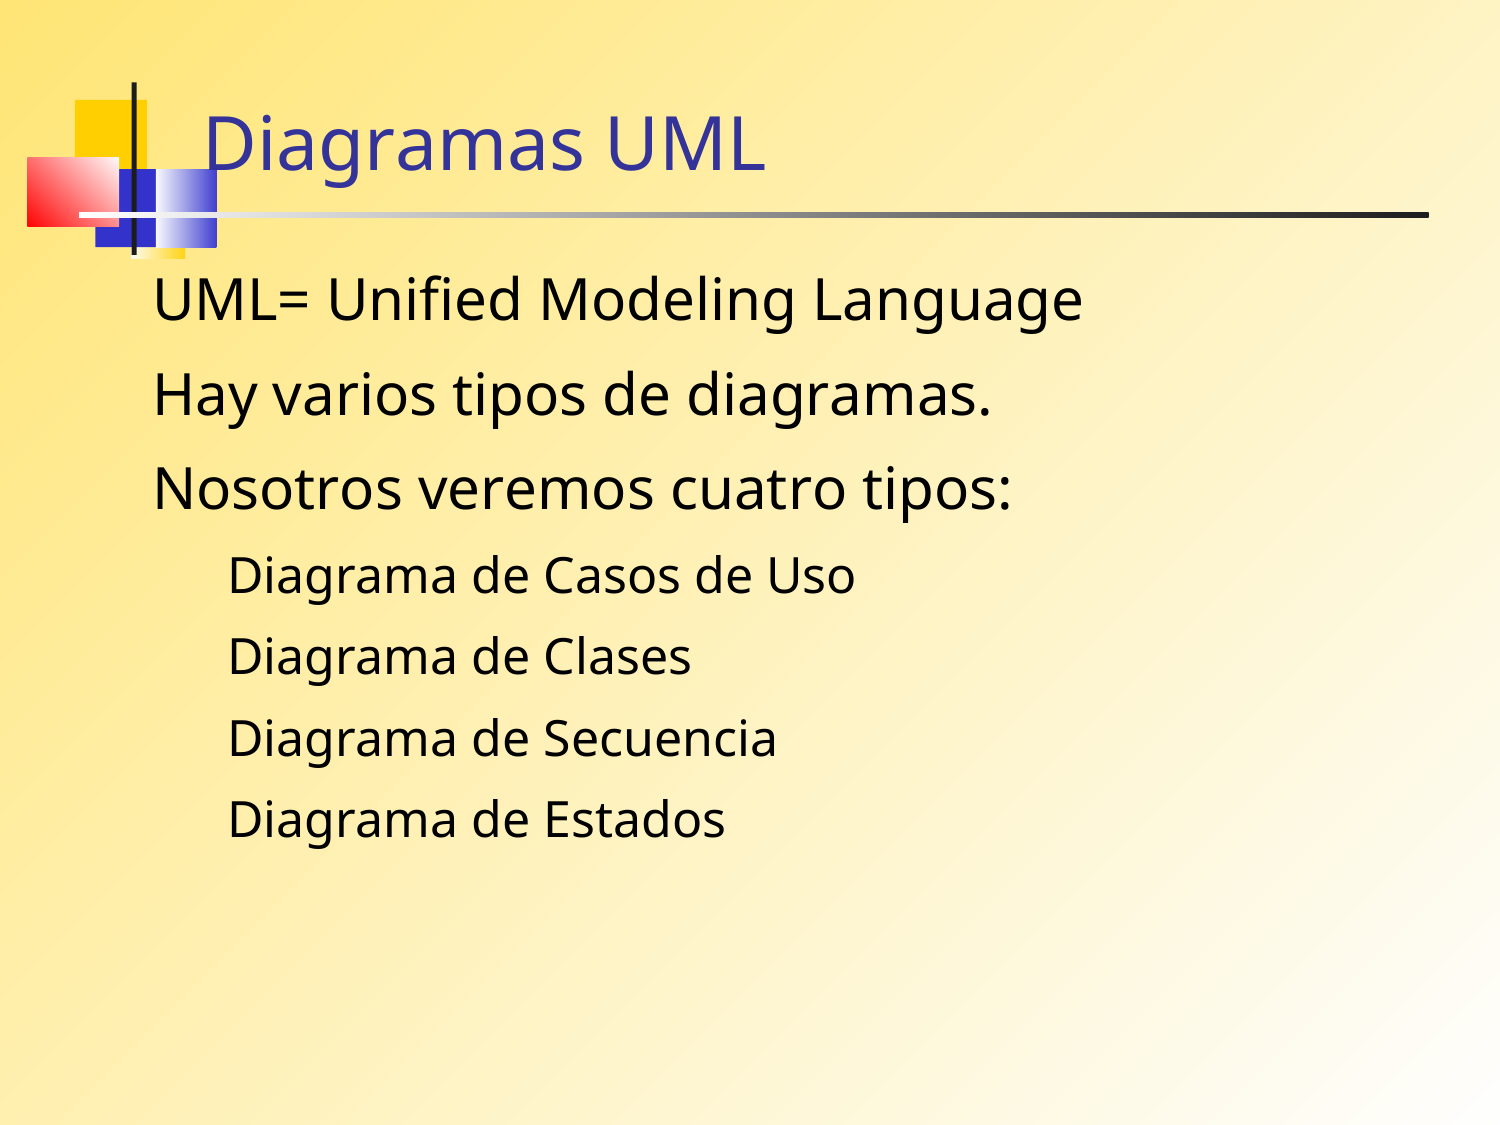

# Diagramas UML
UML= Unified Modeling Language
Hay varios tipos de diagramas.
Nosotros veremos cuatro tipos:
Diagrama de Casos de Uso
Diagrama de Clases
Diagrama de Secuencia
Diagrama de Estados